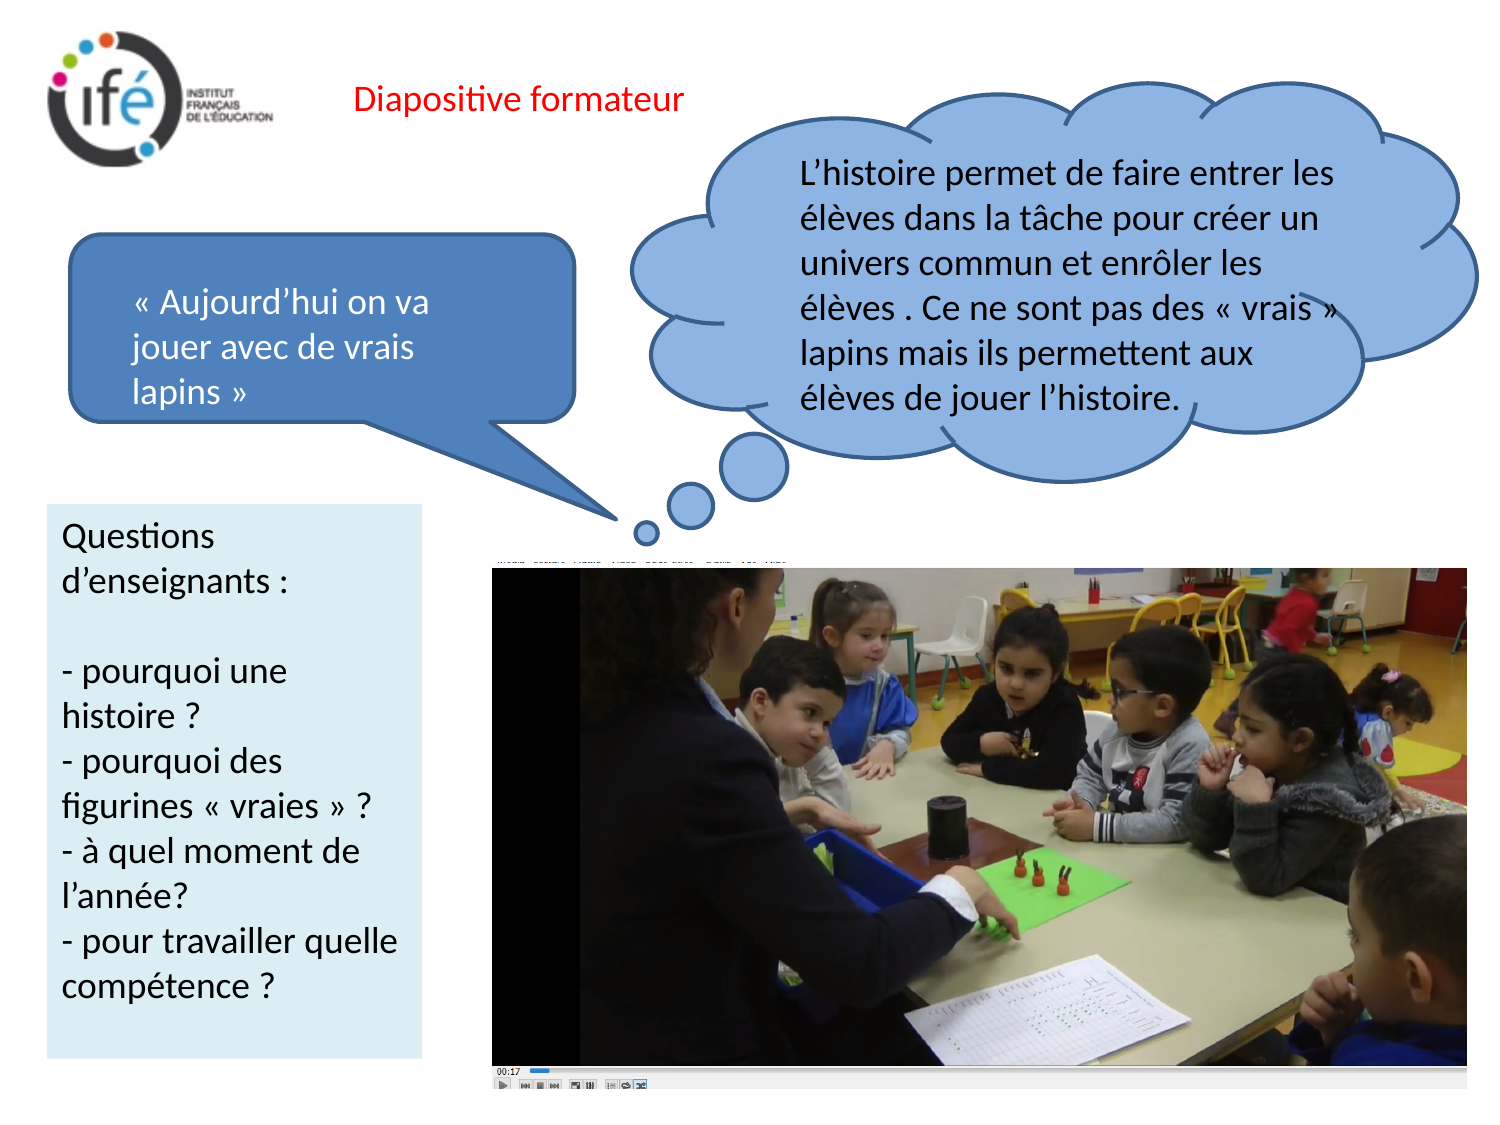

Diapositive formateur
L’histoire permet de faire entrer les élèves dans la tâche pour créer un univers commun et enrôler les élèves . Ce ne sont pas des « vrais » lapins mais ils permettent aux élèves de jouer l’histoire.
« Aujourd’hui on va jouer avec de vrais lapins »
Questions d’enseignants :
- pourquoi une histoire ?
- pourquoi des figurines « vraies » ?
- à quel moment de l’année?
- pour travailler quelle compétence ?